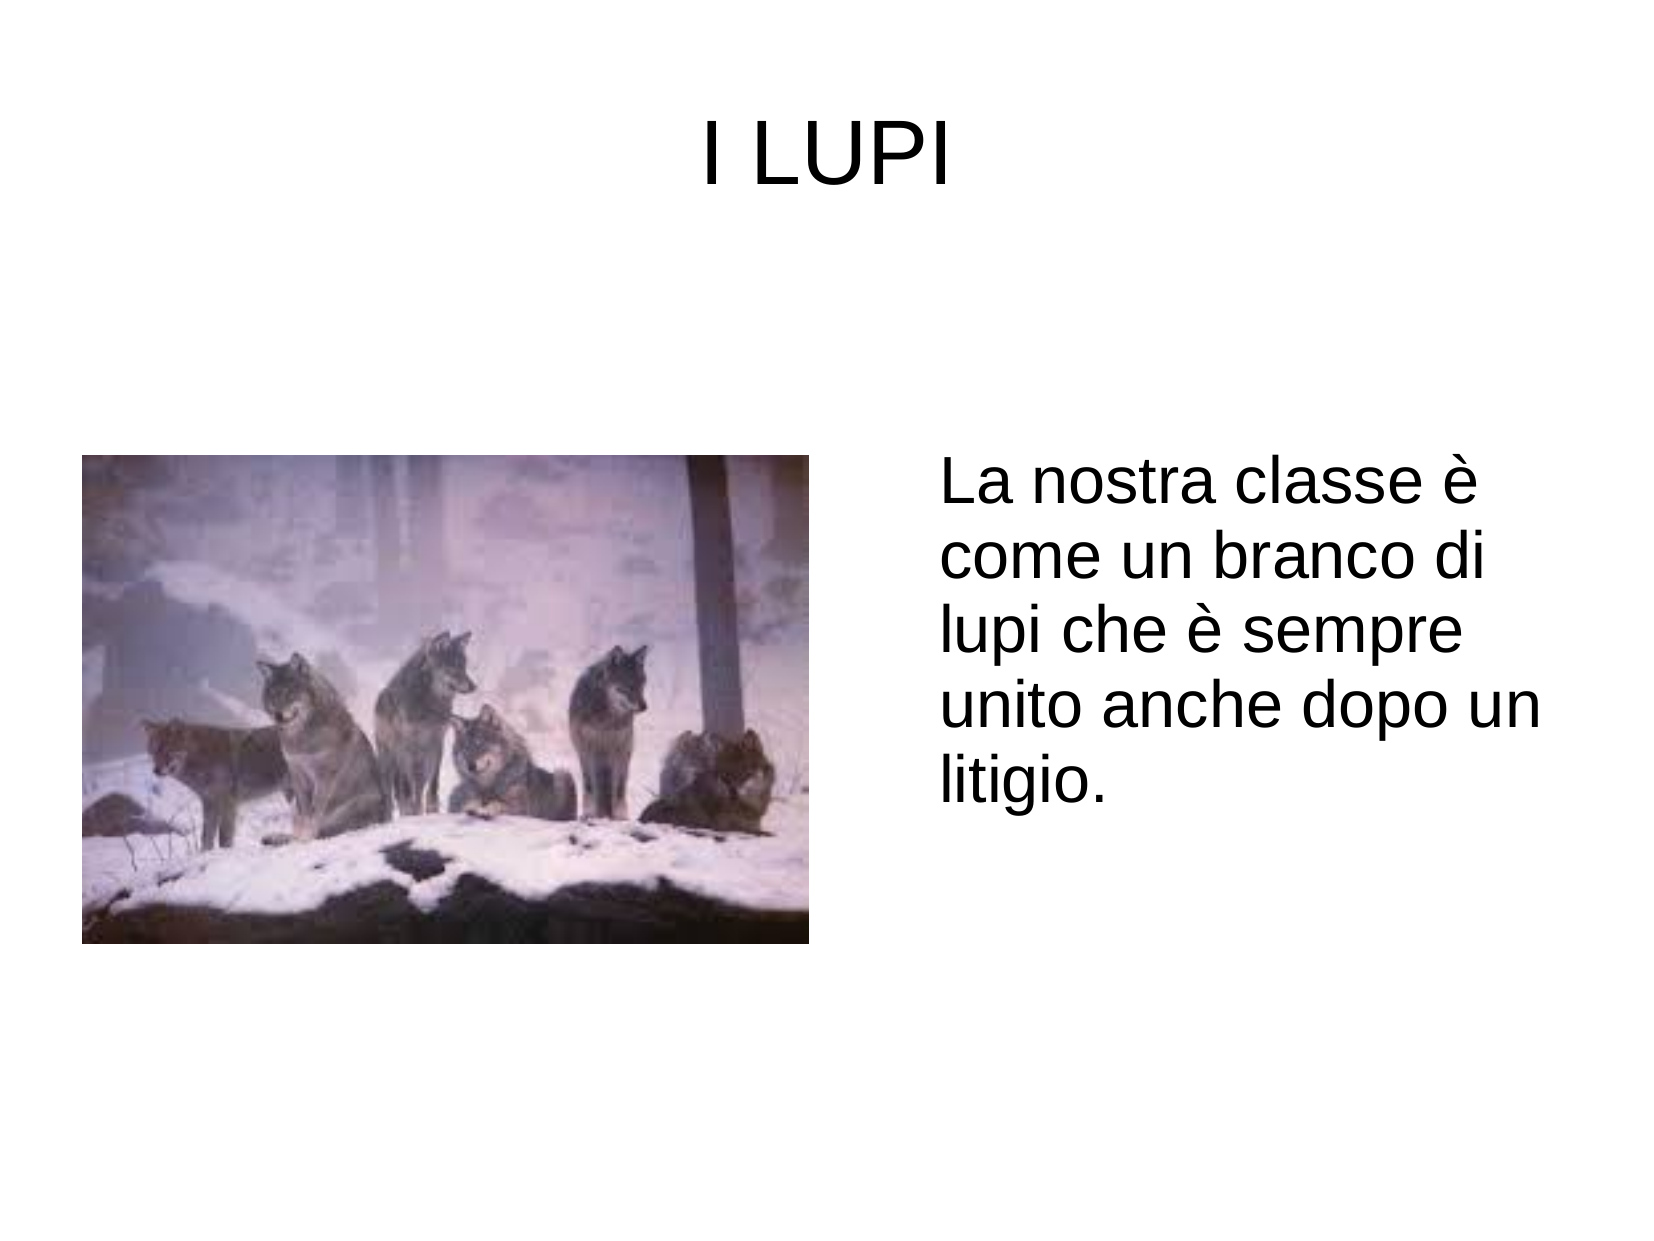

# I LUPI
La nostra classe è come un branco di lupi che è sempre unito anche dopo un litigio.